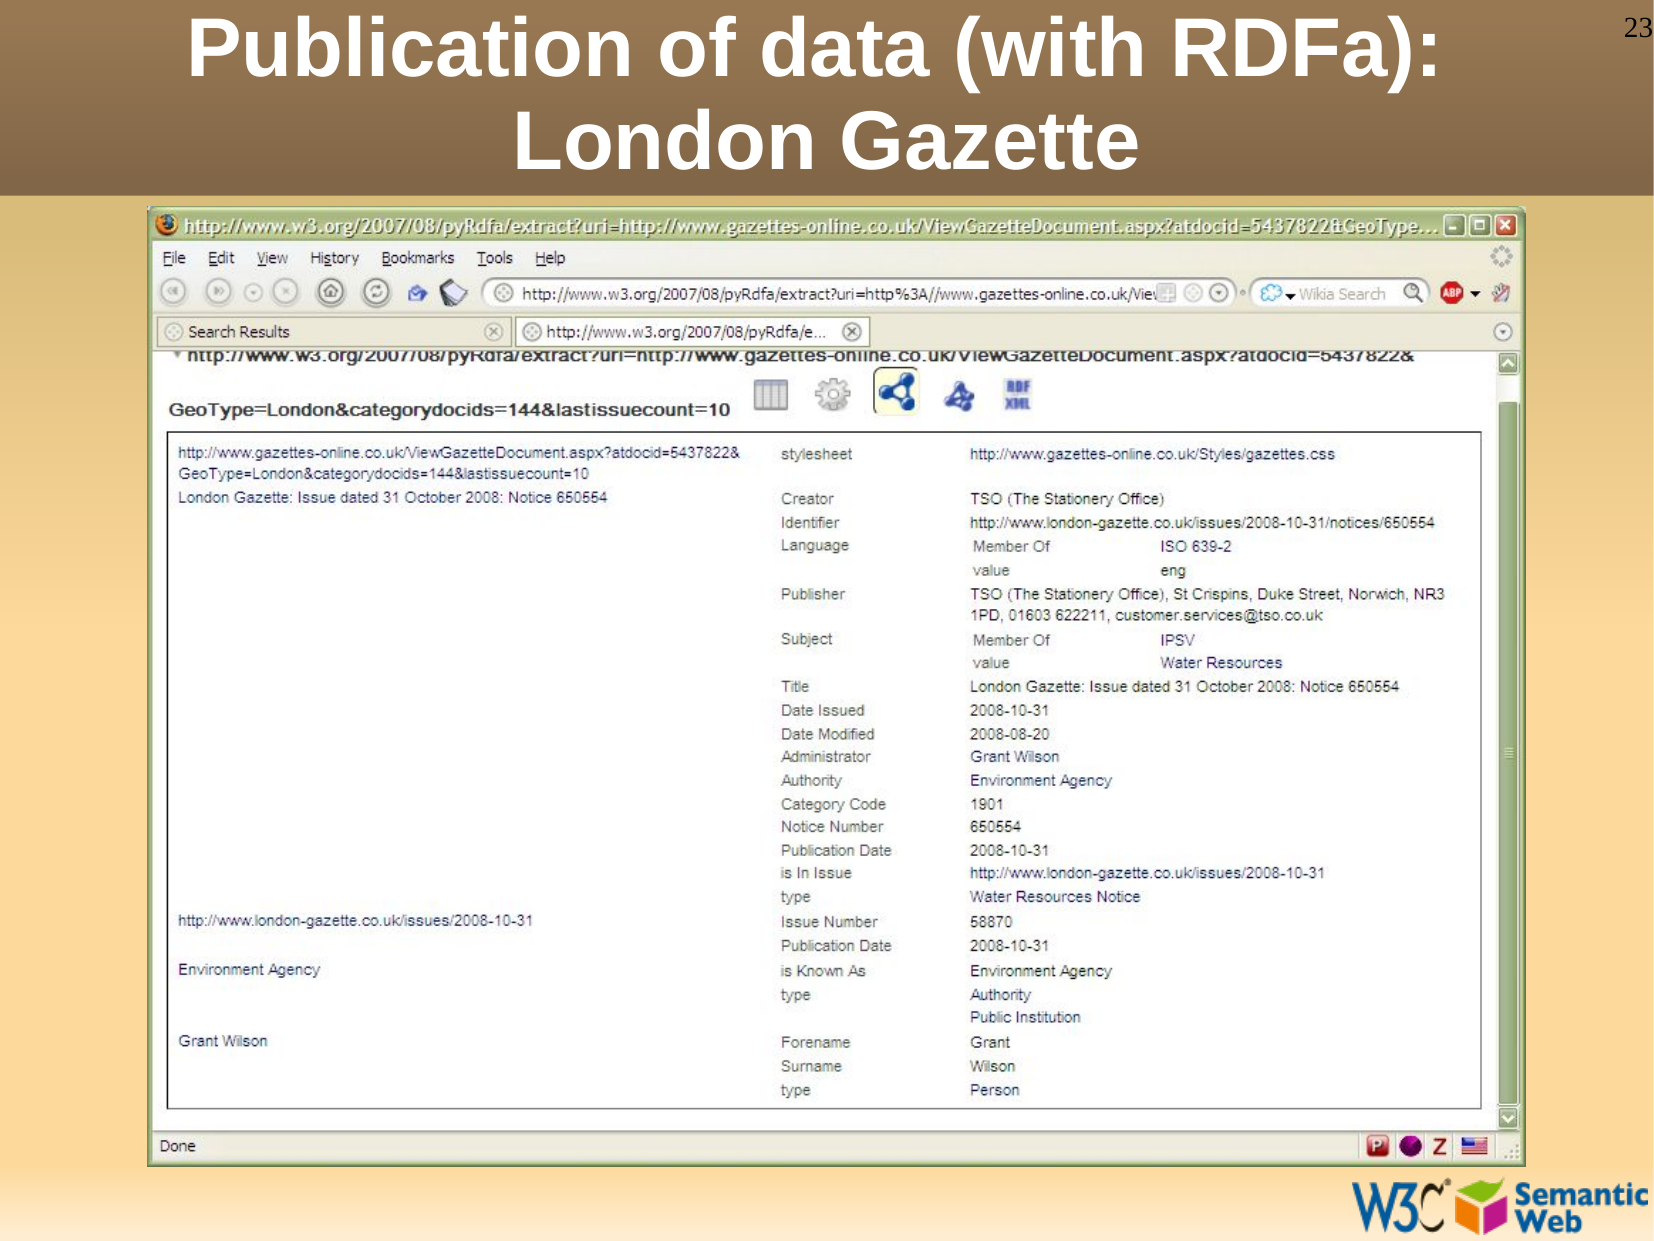

# Publication of data (with RDFa): London Gazette
23